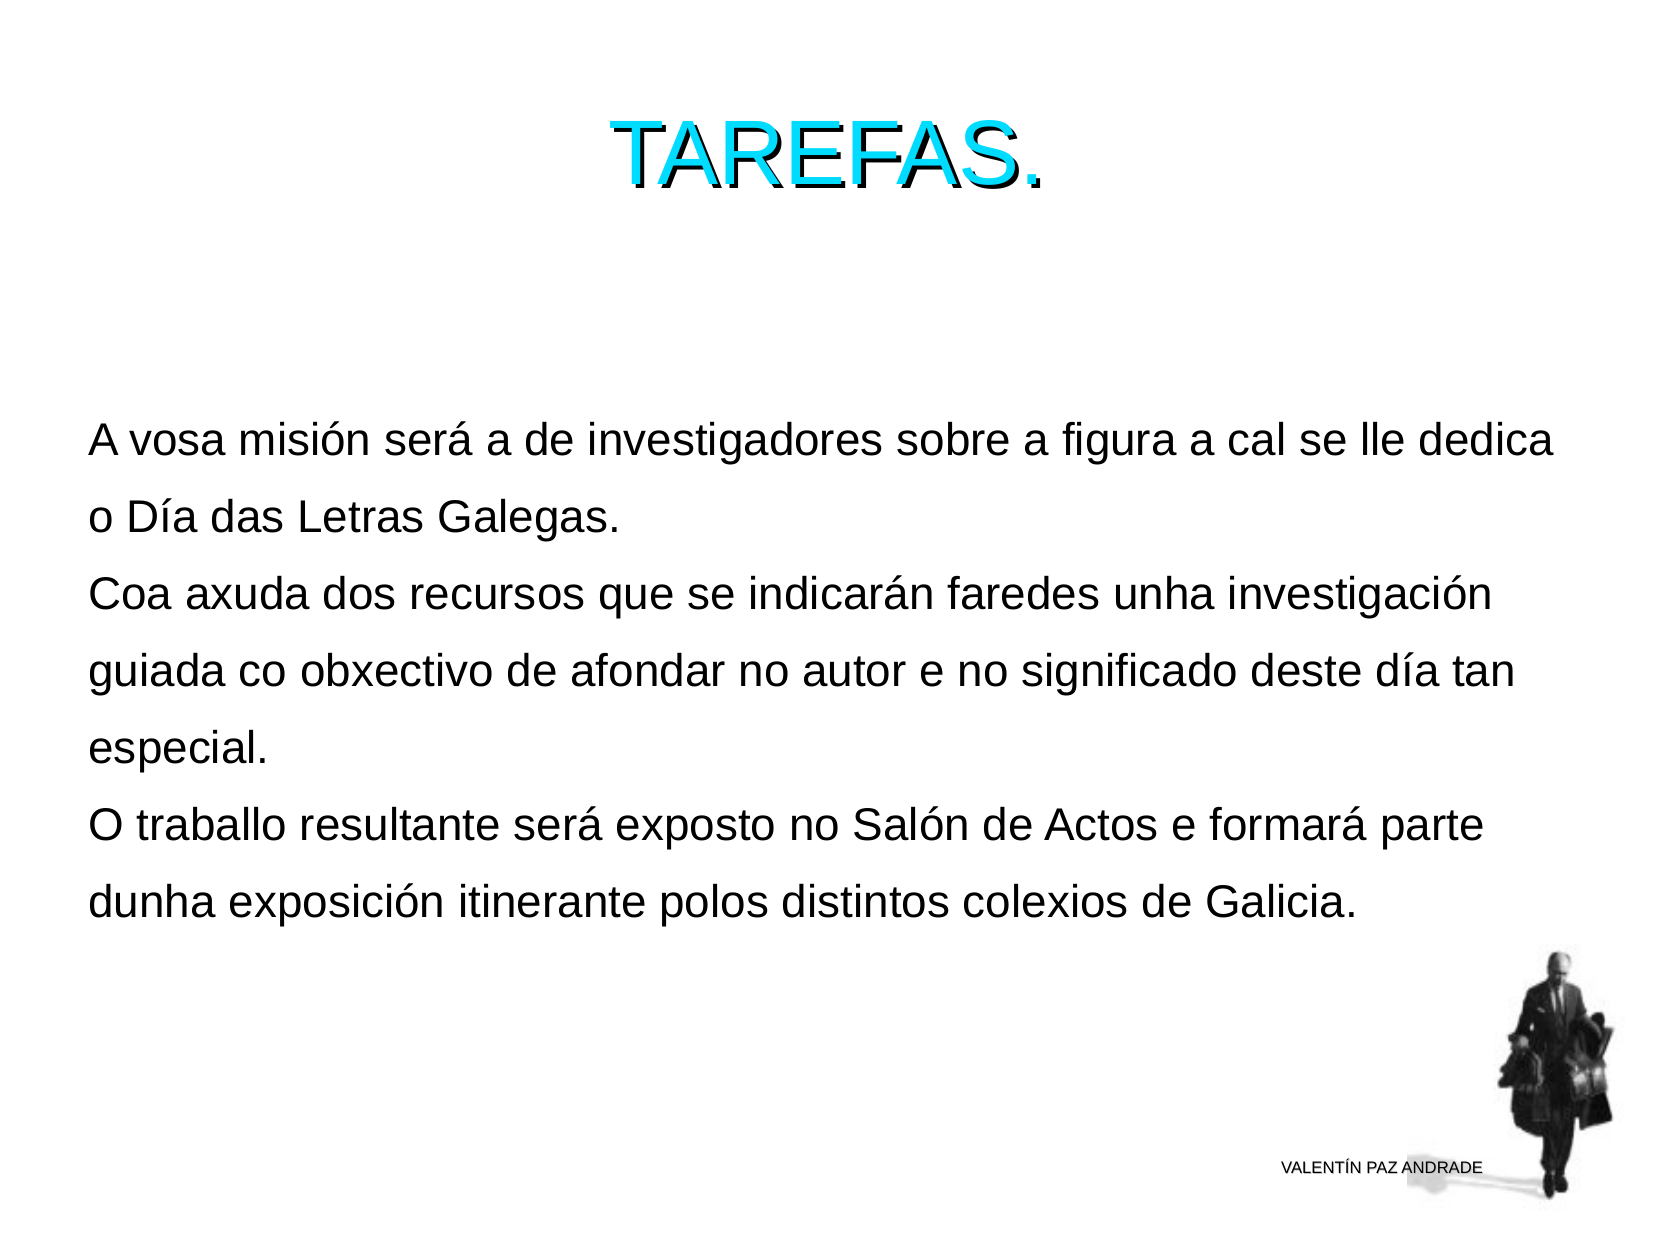

# TAREFAS.
A vosa misión será a de investigadores sobre a figura a cal se lle dedica o Día das Letras Galegas.
Coa axuda dos recursos que se indicarán faredes unha investigación guiada co obxectivo de afondar no autor e no significado deste día tan especial.
O traballo resultante será exposto no Salón de Actos e formará parte dunha exposición itinerante polos distintos colexios de Galicia.
VALENTÍN PAZ ANDRADE